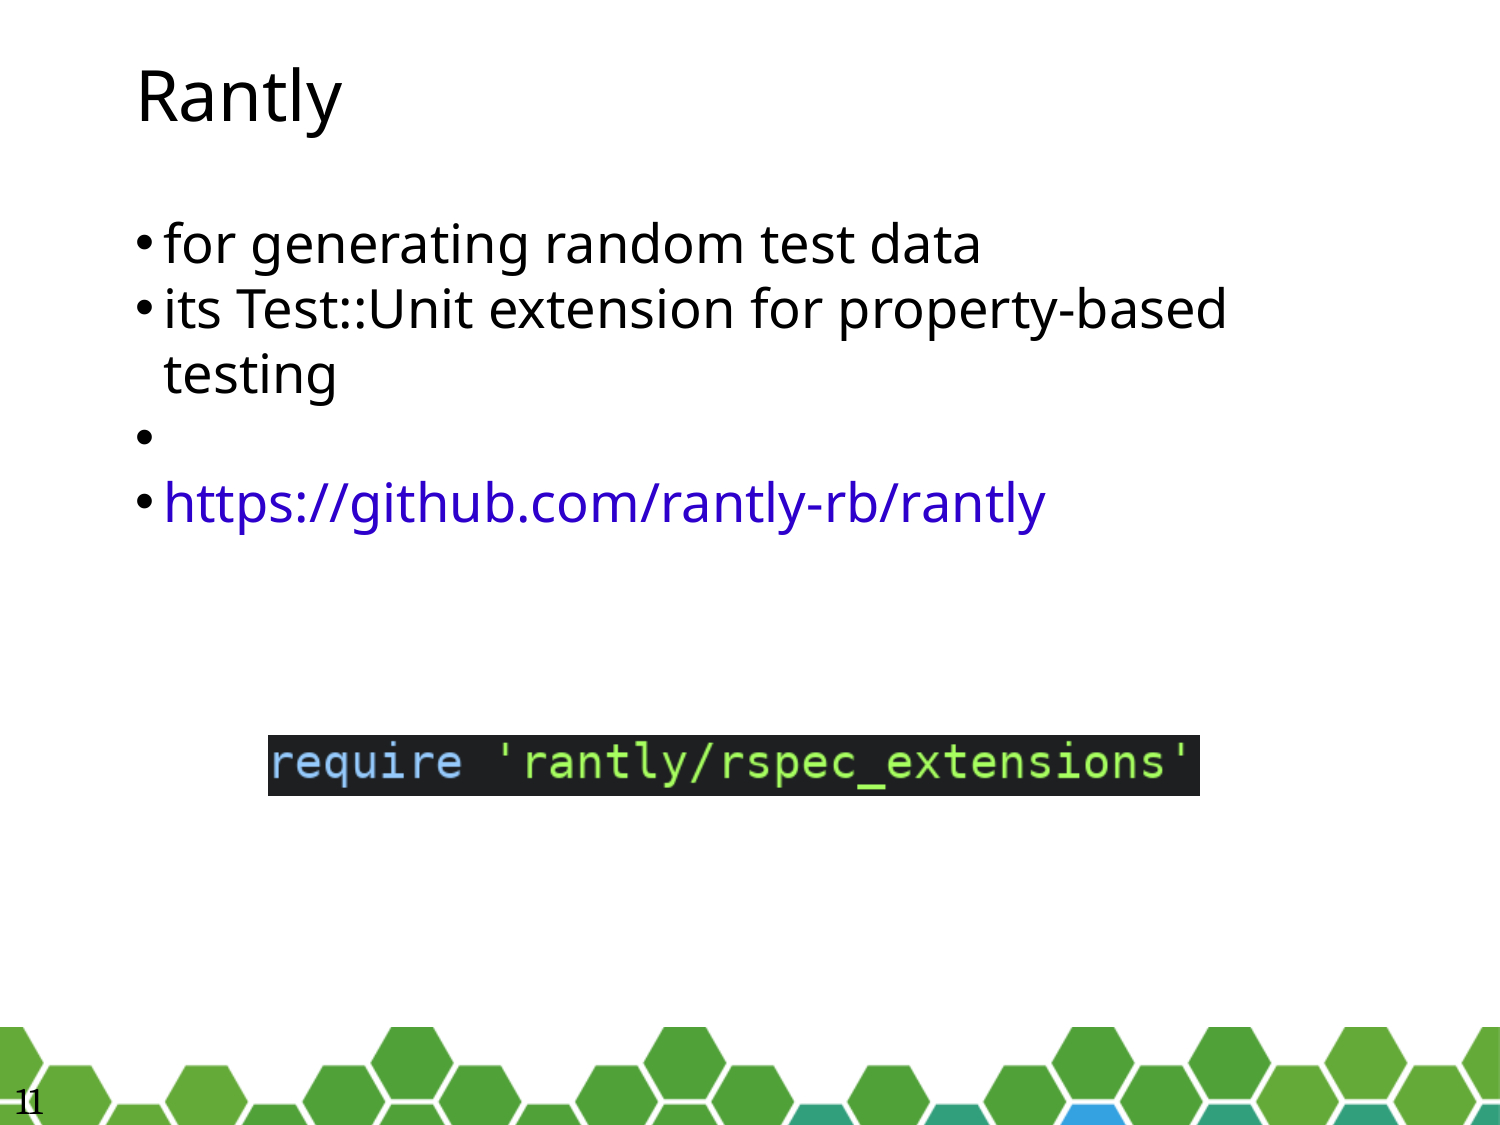

Rantly
for generating random test data
its Test::Unit extension for property-based testing
https://github.com/rantly-rb/rantly